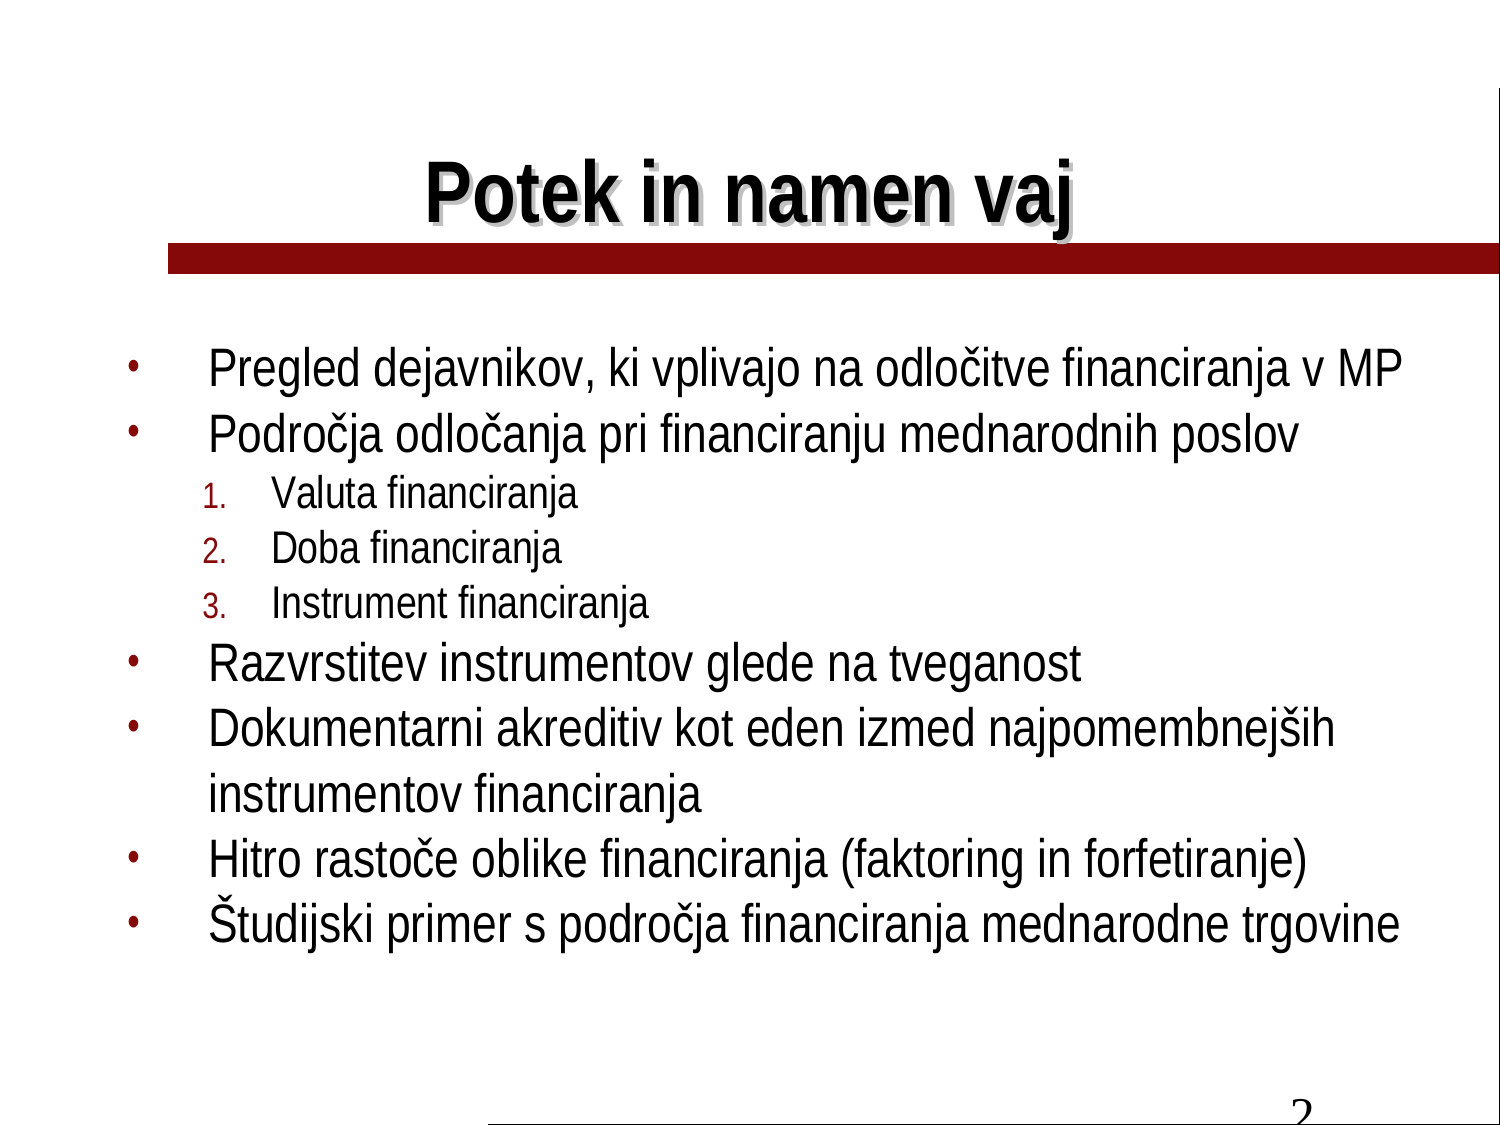

# Potek in namen vaj
Pregled dejavnikov, ki vplivajo na odločitve financiranja v MP
Področja odločanja pri financiranju mednarodnih poslov
Valuta financiranja
Doba financiranja
Instrument financiranja
Razvrstitev instrumentov glede na tveganost
Dokumentarni akreditiv kot eden izmed najpomembnejših instrumentov financiranja
Hitro rastoče oblike financiranja (faktoring in forfetiranje)
Študijski primer s področja financiranja mednarodne trgovine
2